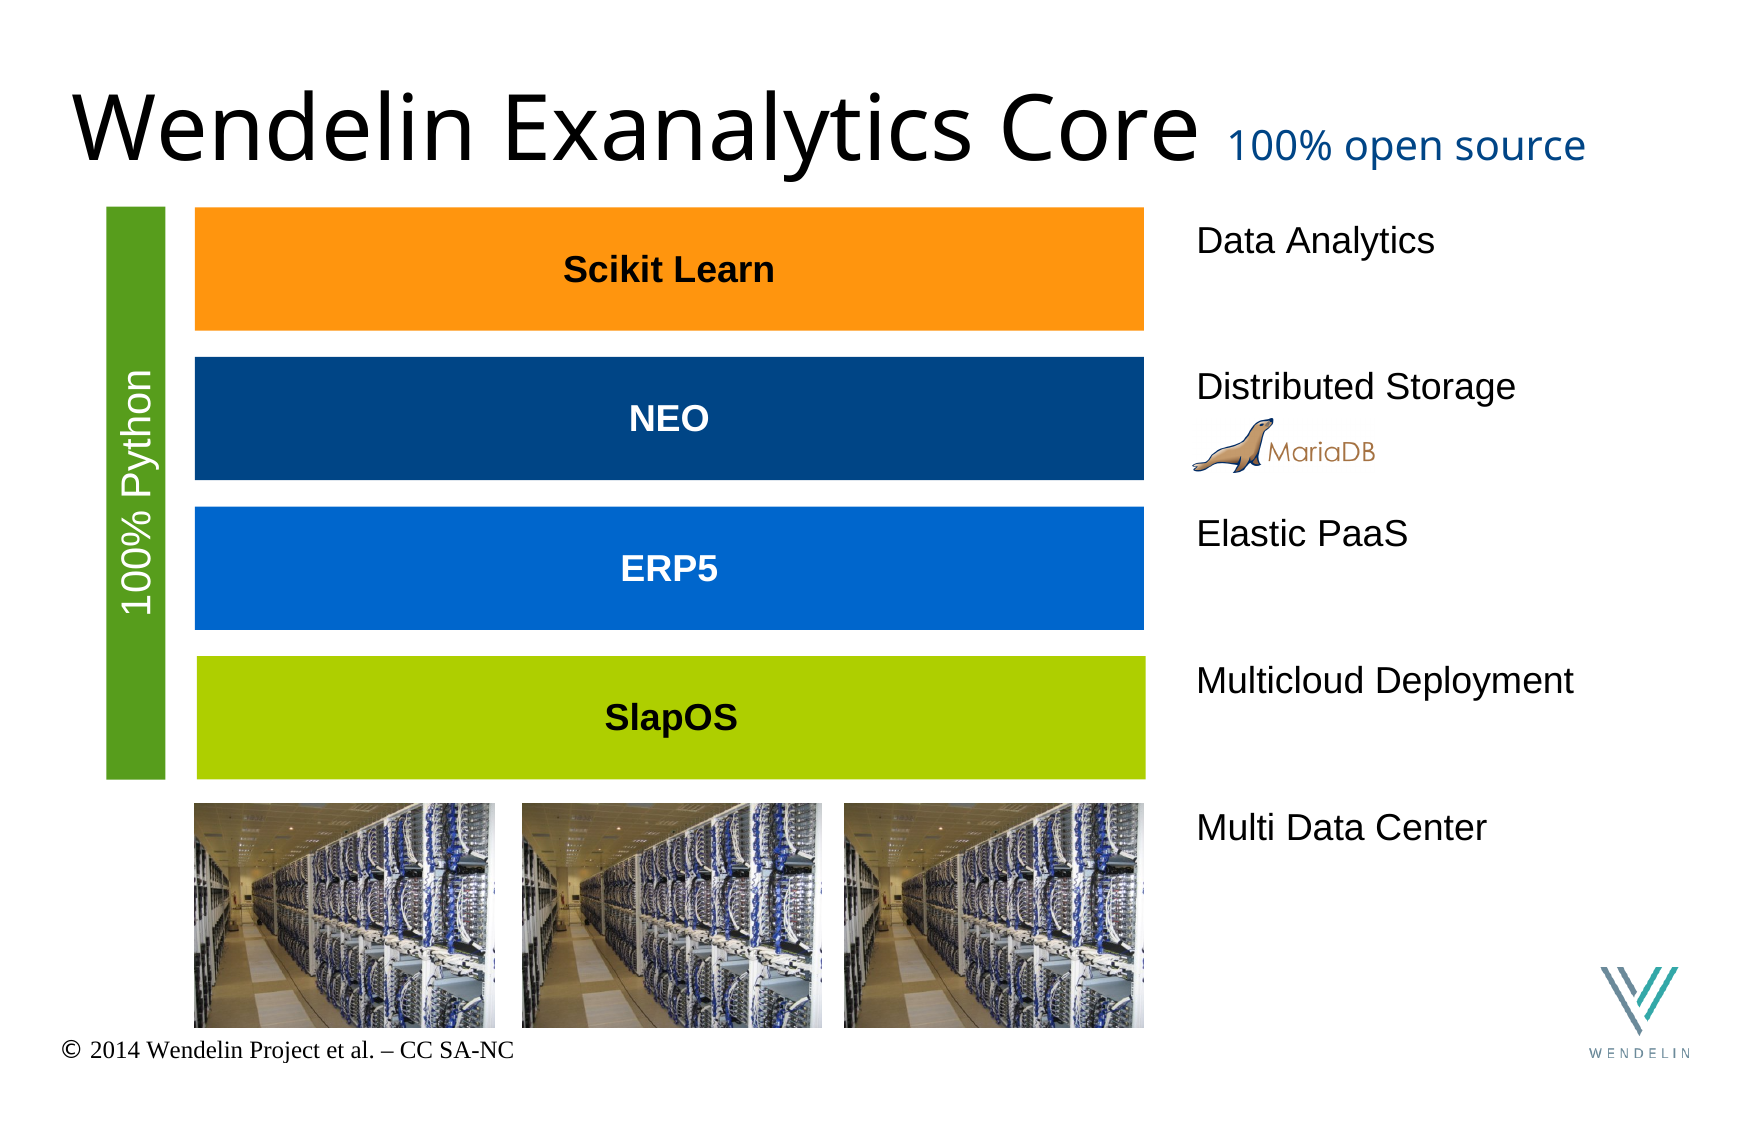

# Wendelin Exanalytics Core 100% open source
Scikit Learn
Data Analytics
NEO
Distributed Storage
100% Python
ERP5
Elastic PaaS
SlapOS
Multicloud Deployment
Multi Data Center